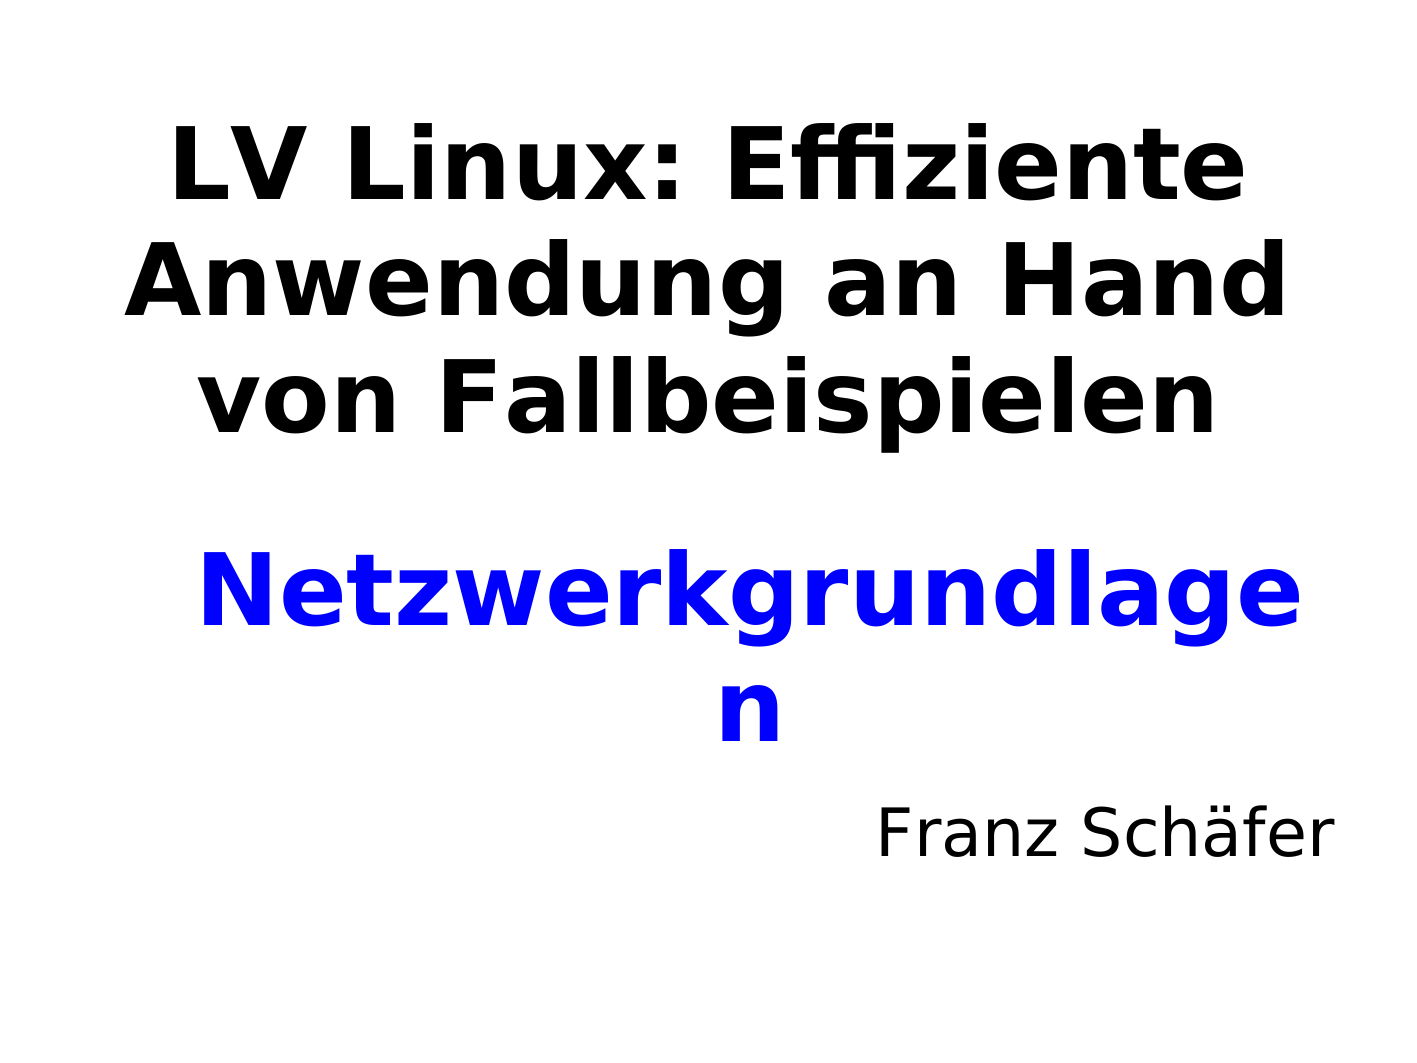

# LV Linux: Effiziente Anwendung an Hand von Fallbeispielen
Netzwerkgrundlagen
Franz Schäfer